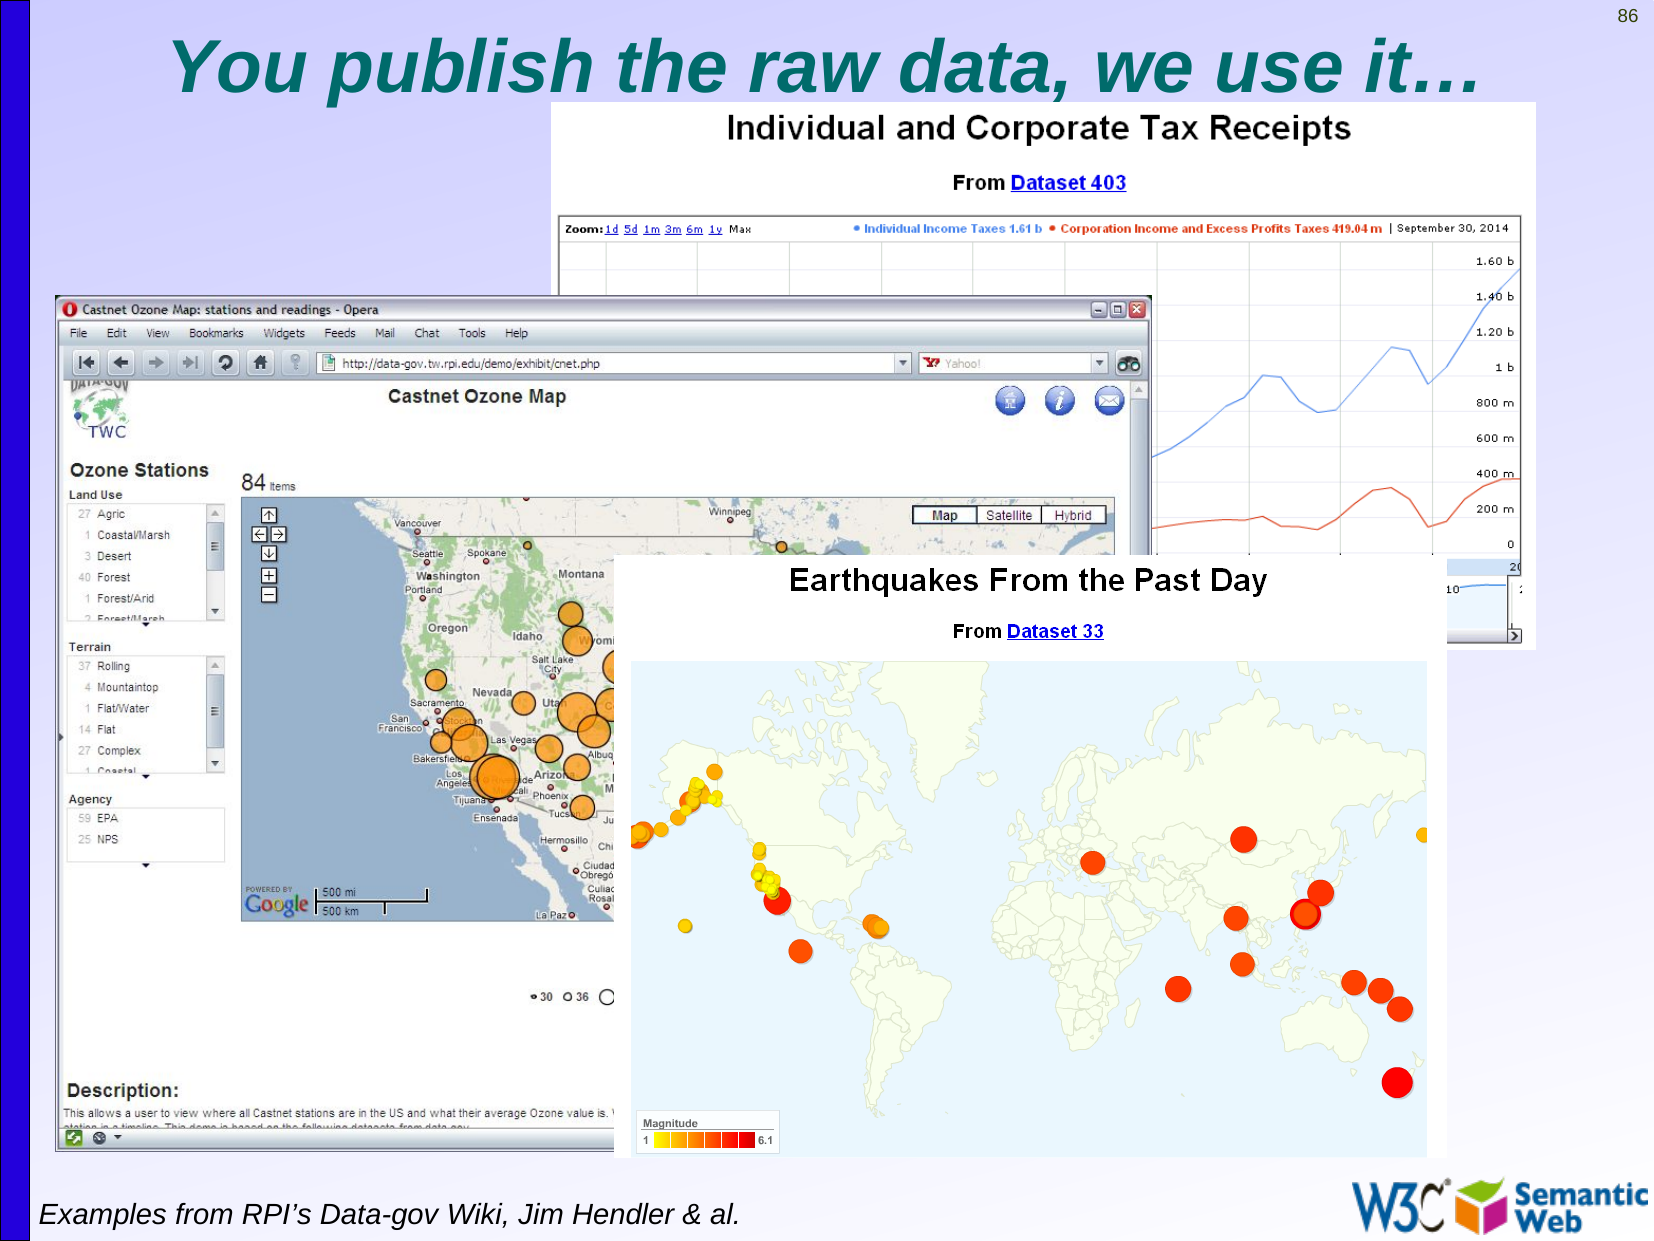

# You publish the raw data, we use it…
Examples from RPI’s Data-gov Wiki, Jim Hendler & al.